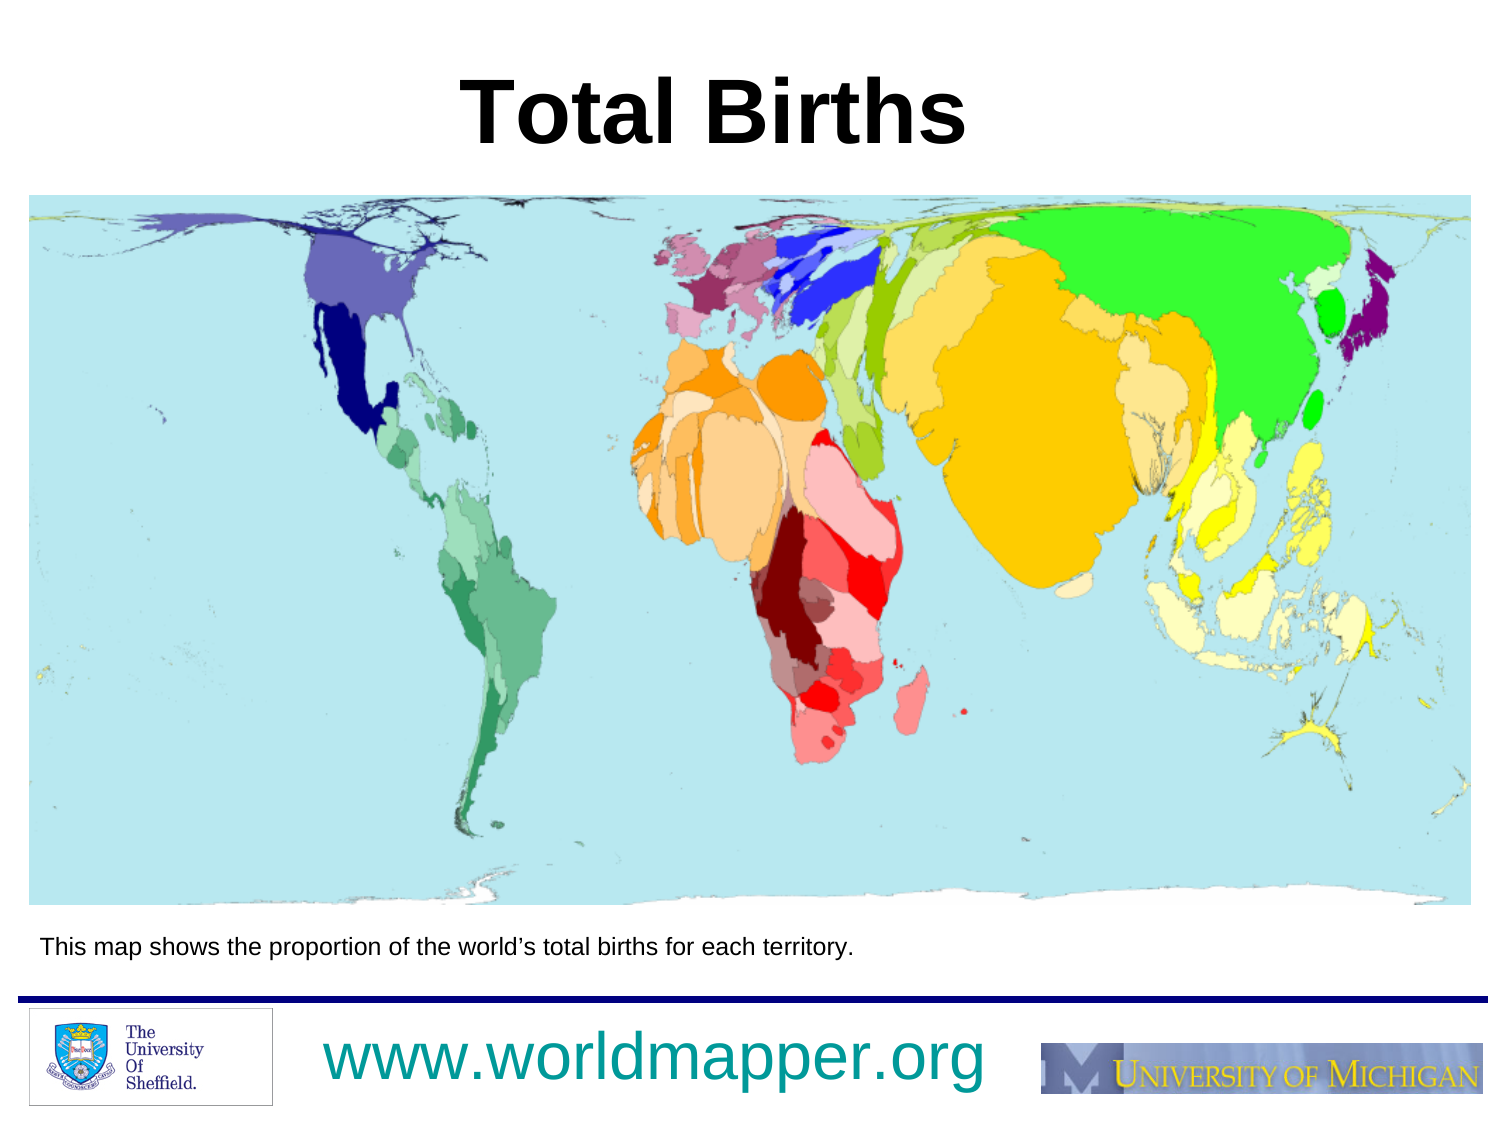

# Total Births
This map shows the proportion of the world’s total births for each territory.